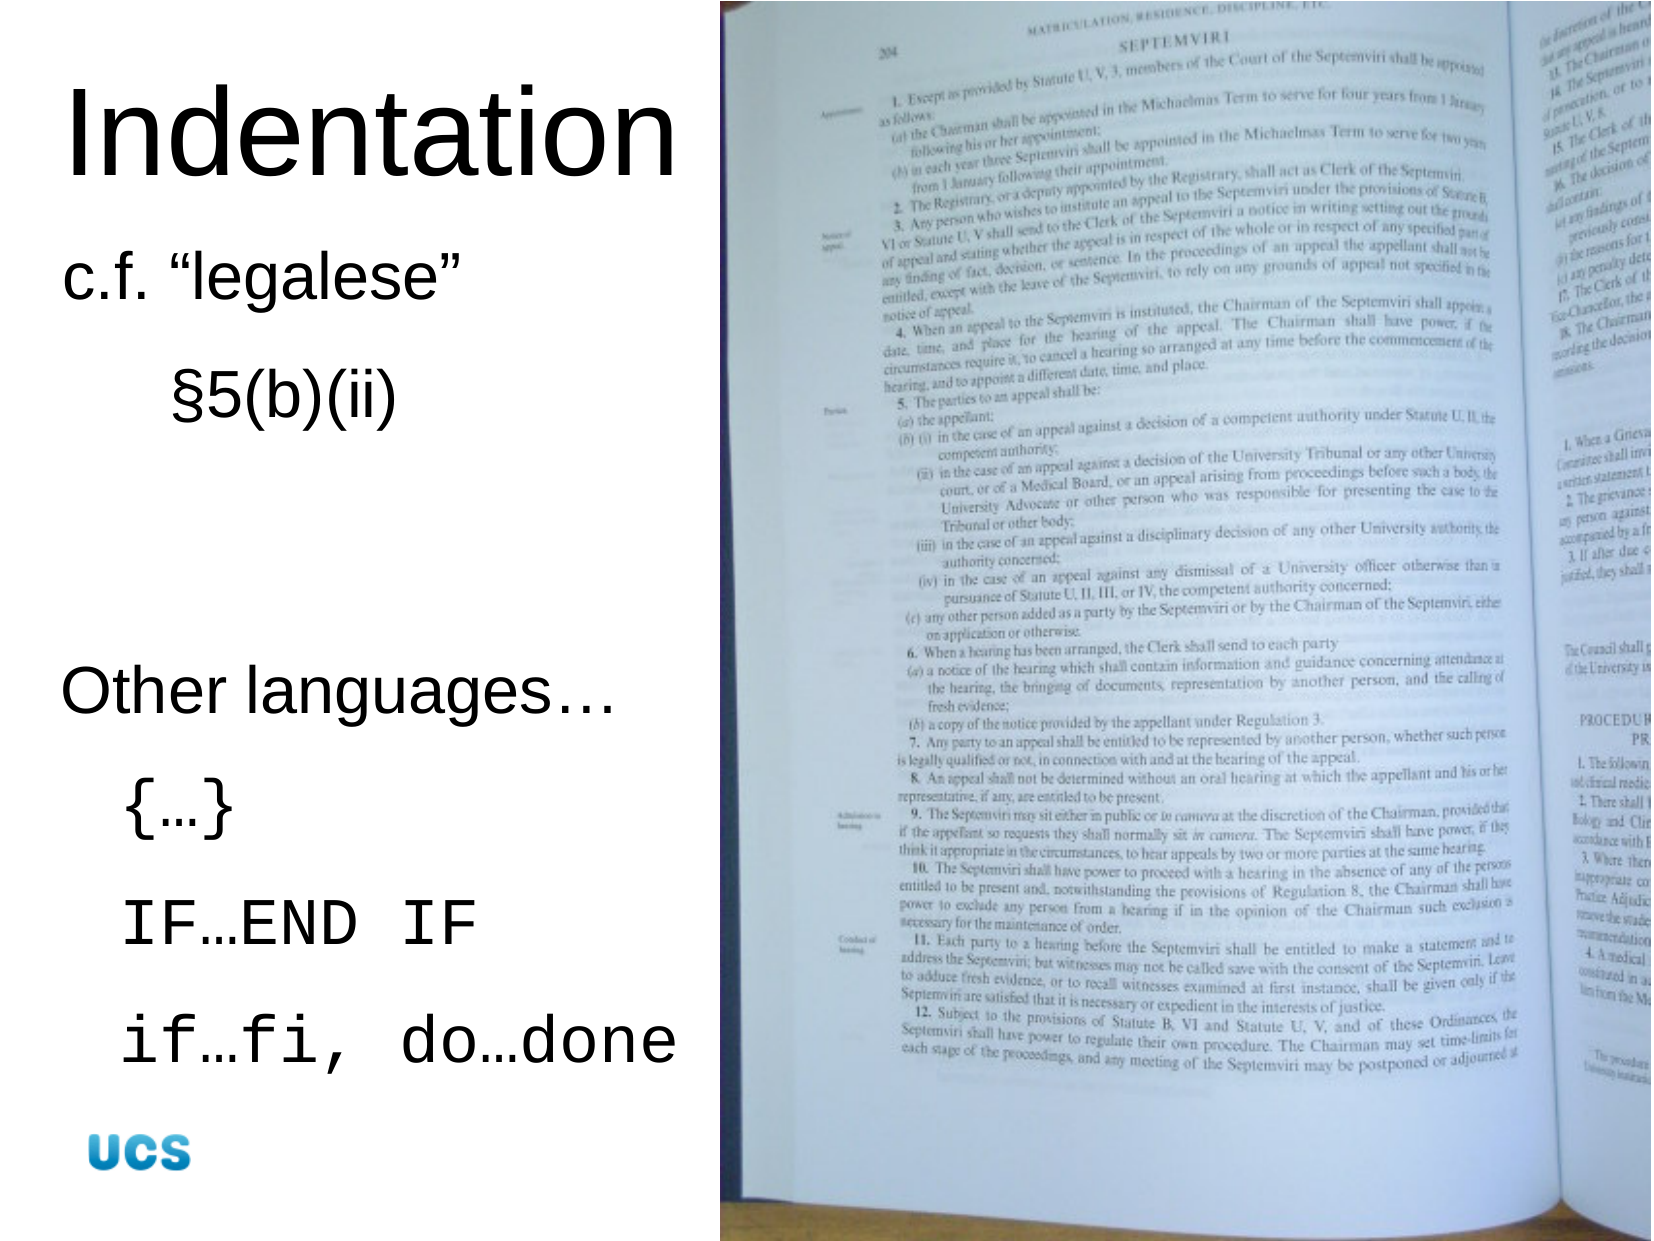

Indentation
c.f.
“legalese”
§5(b)(ii)
Other languages…
{…}
IF…END IF
if…fi, do…done
153